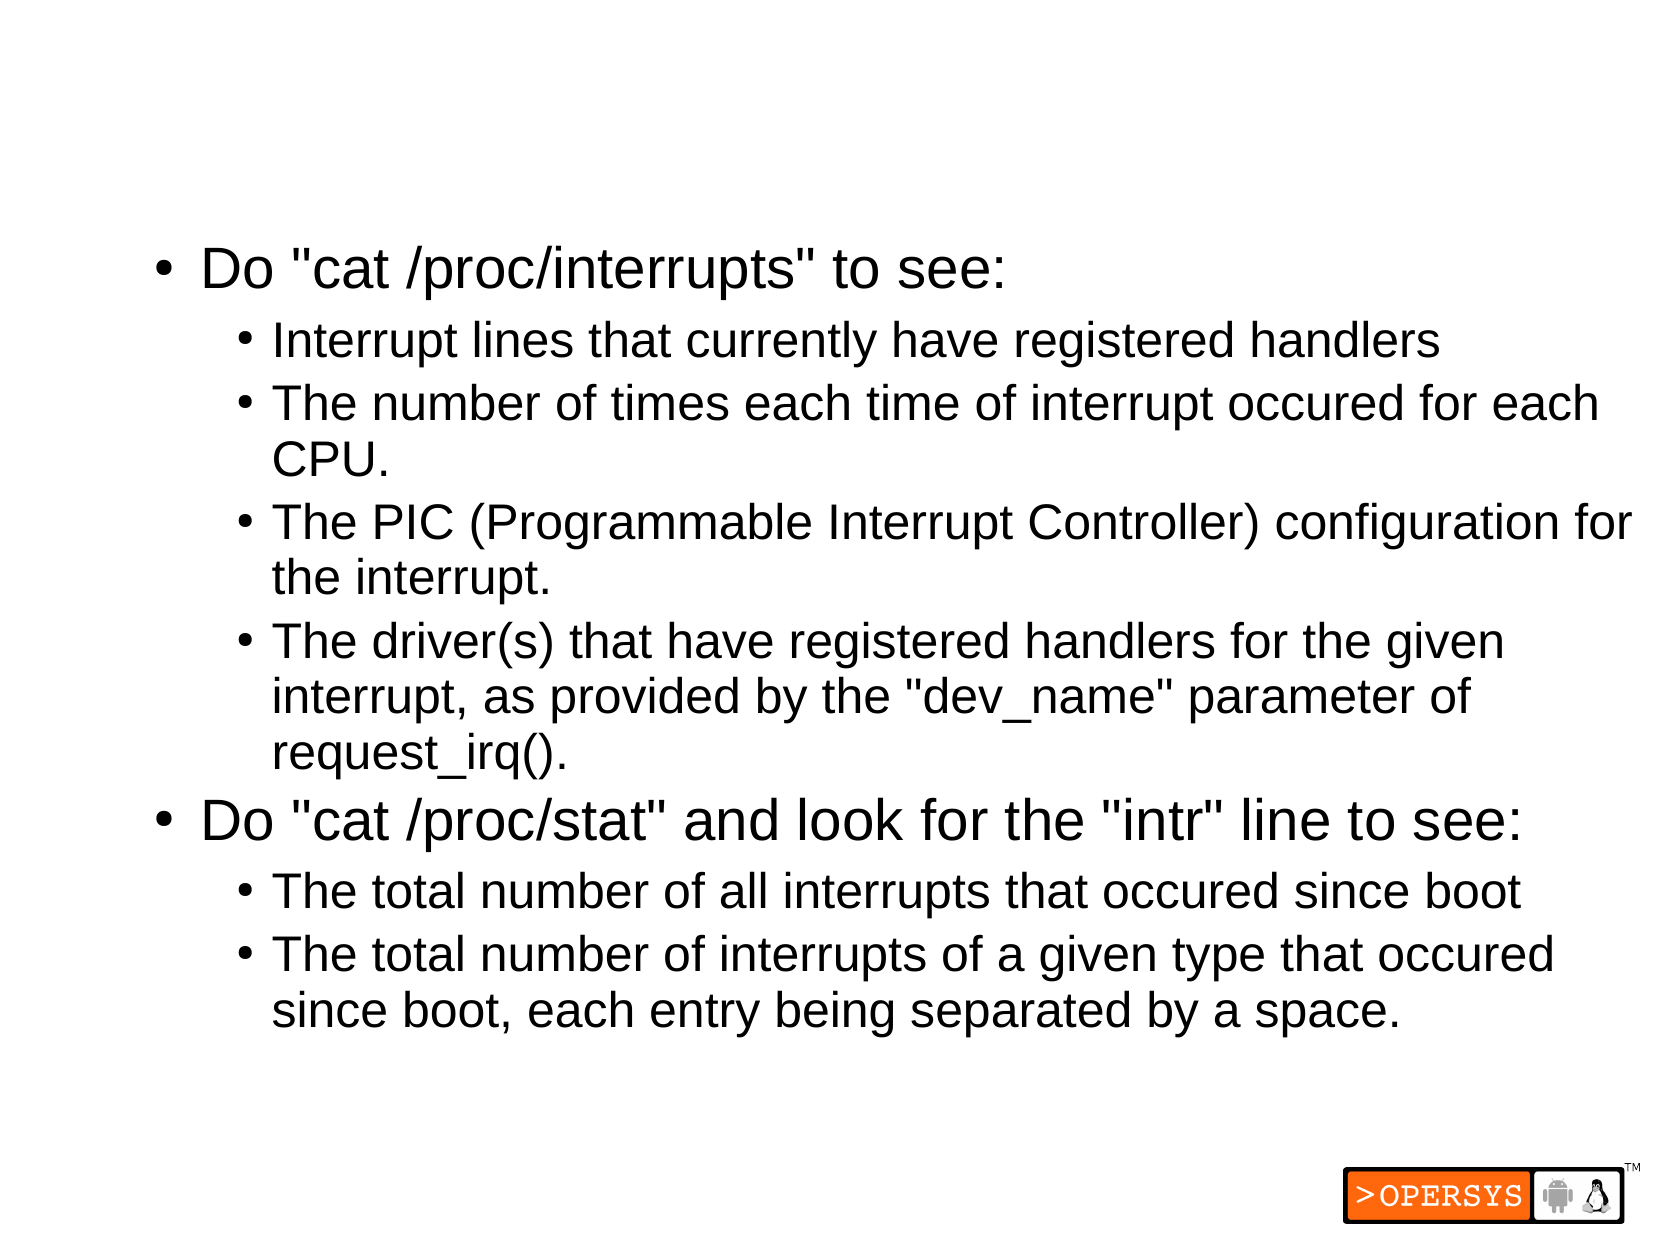

# Do "cat /proc/interrupts" to see:
Interrupt lines that currently have registered handlers
The number of times each time of interrupt occured for each CPU.
The PIC (Programmable Interrupt Controller) configuration for the interrupt.
The driver(s) that have registered handlers for the given interrupt, as provided by the "dev_name" parameter of request_irq().
Do "cat /proc/stat" and look for the "intr" line to see:
The total number of all interrupts that occured since boot
The total number of interrupts of a given type that occured since boot, each entry being separated by a space.